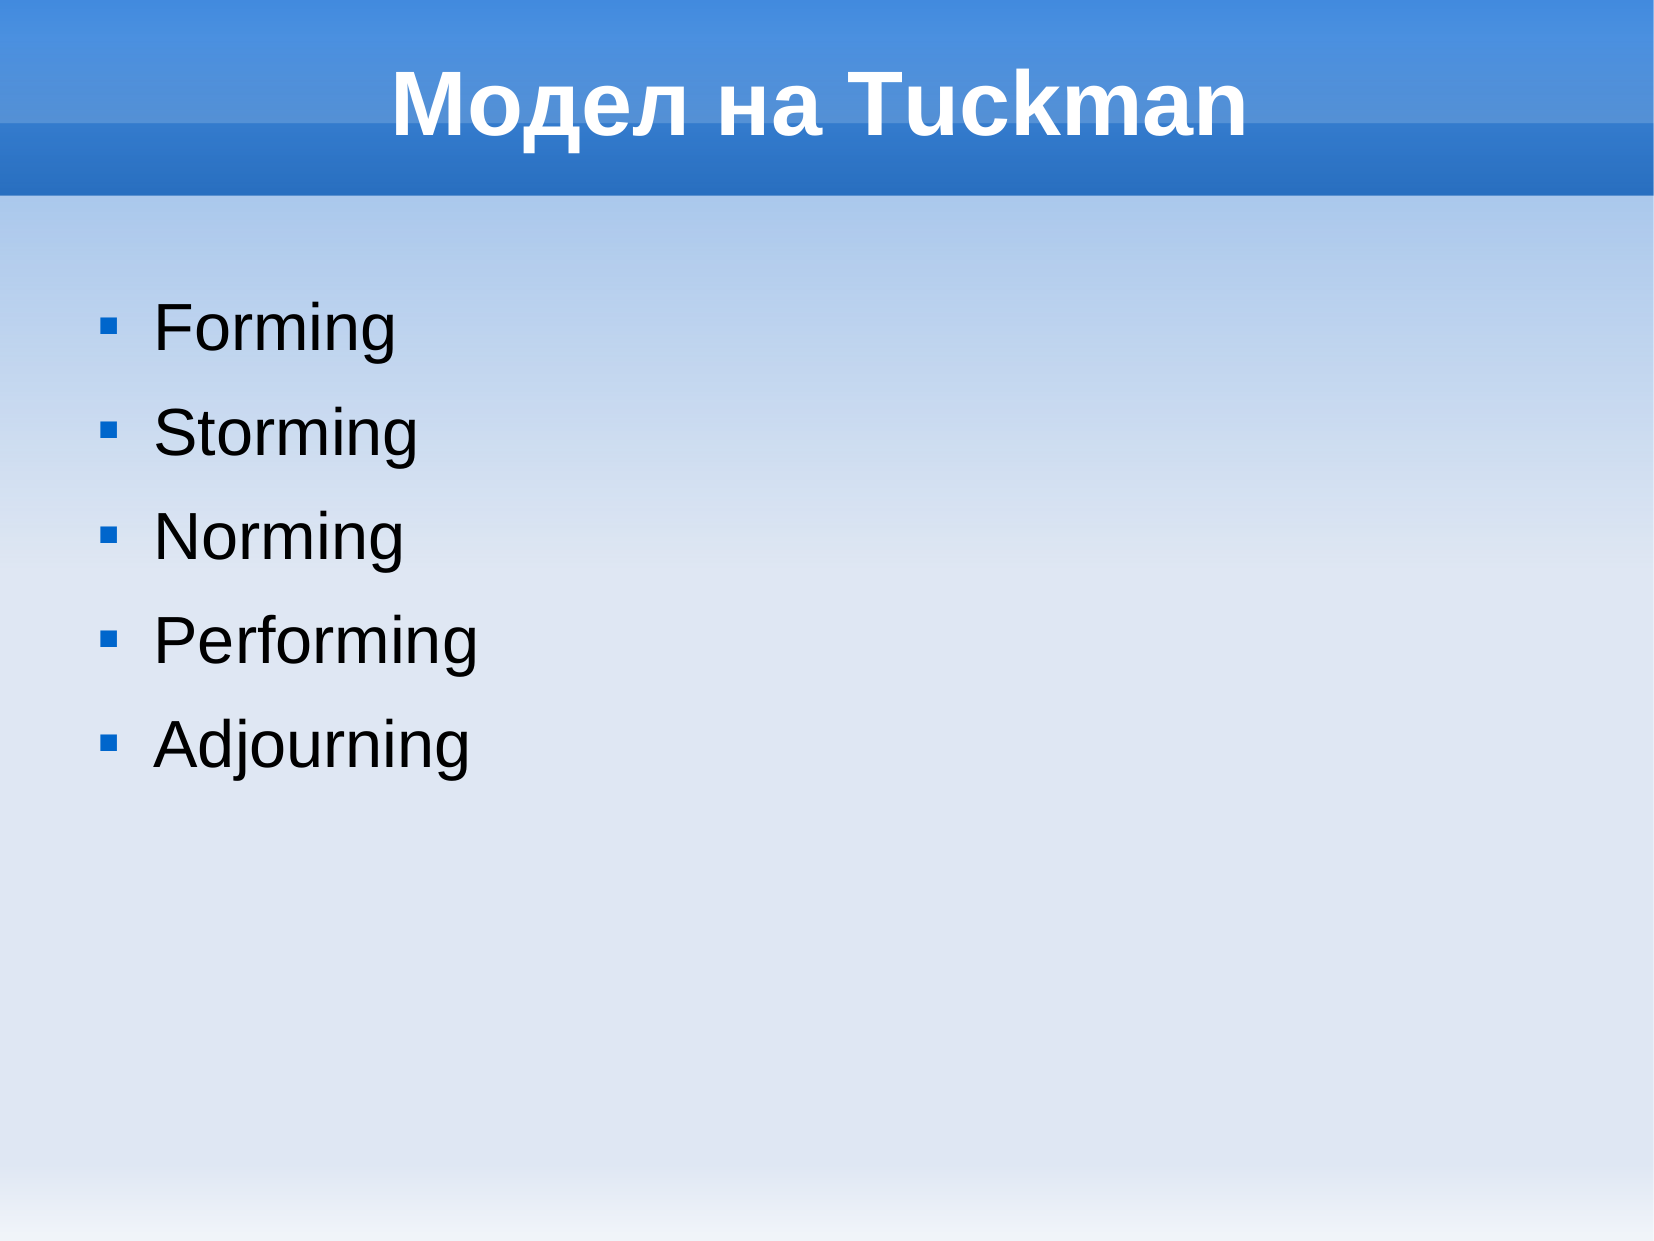

# Модел на Tuckman
Forming
Storming
Norming
Performing
Adjourning